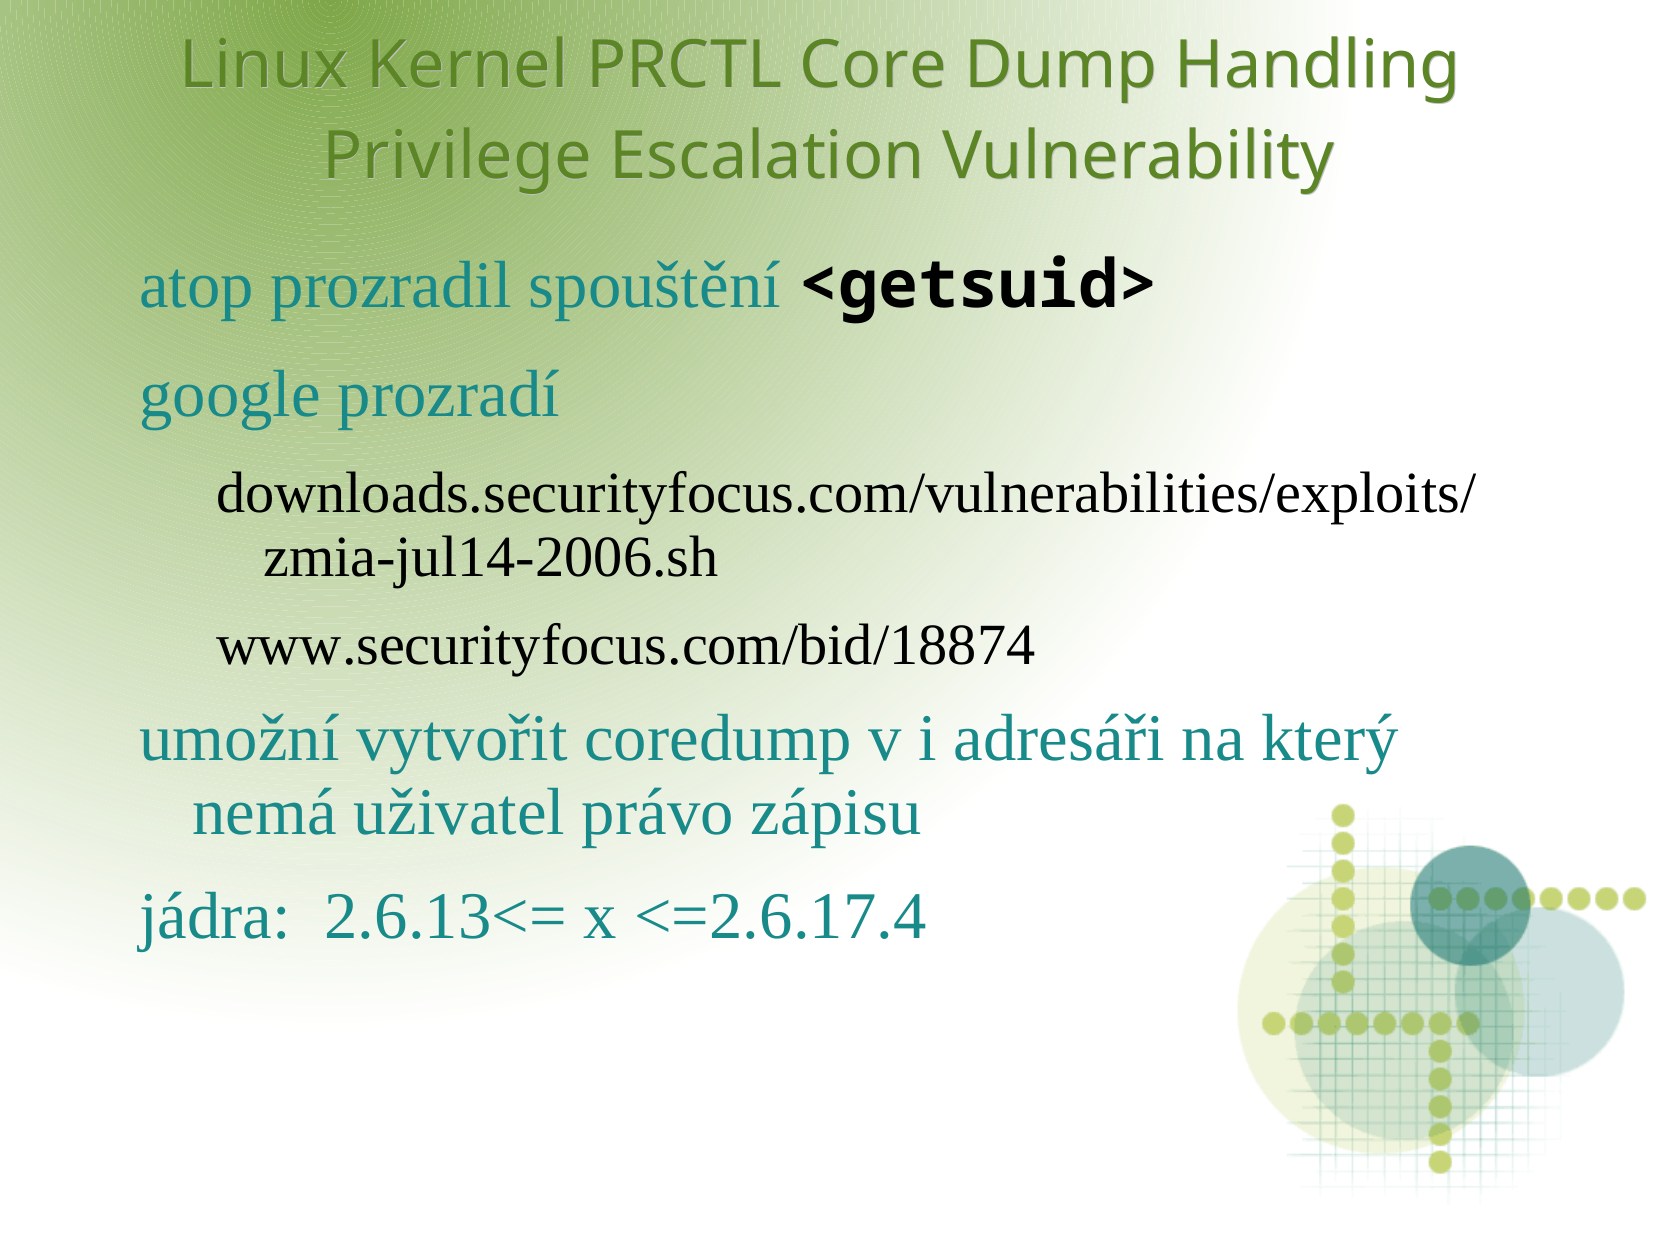

# Linux Kernel PRCTL Core Dump Handling Privilege Escalation Vulnerability
atop prozradil spouštění <getsuid>
google prozradí
downloads.securityfocus.com/vulnerabilities/exploits/zmia-jul14-2006.sh
www.securityfocus.com/bid/18874
umožní vytvořit coredump v i adresáři na který nemá uživatel právo zápisu
jádra: 2.6.13<= x <=2.6.17.4